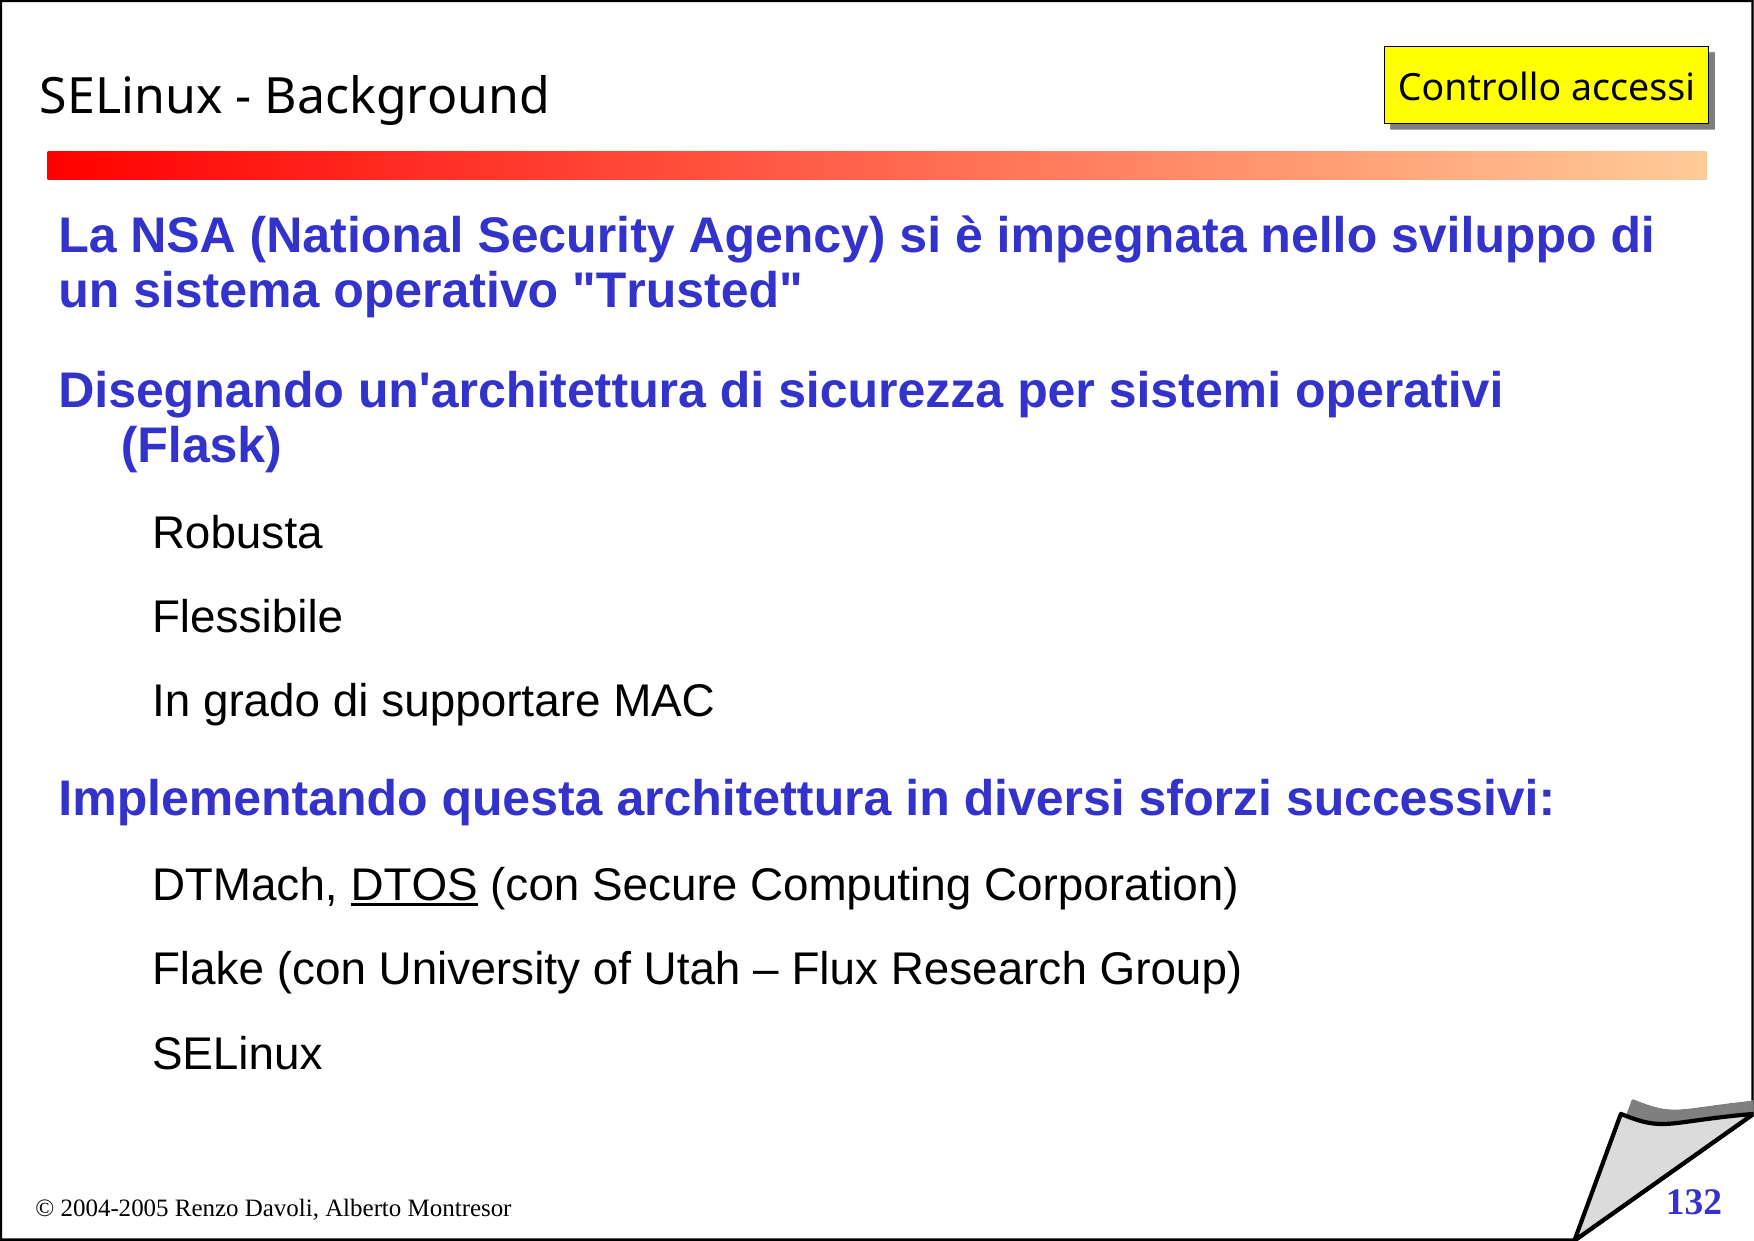

Controllo accessi
# SELinux - Background
La NSA (National Security Agency) si è impegnata nello sviluppo di un sistema operativo "Trusted"
Disegnando un'architettura di sicurezza per sistemi operativi
(Flask)
Robusta
Flessibile
In grado di supportare MAC
Implementando questa architettura in diversi sforzi successivi:
DTMach, DTOS (con Secure Computing Corporation)
Flake (con University of Utah – Flux Research Group)
SELinux